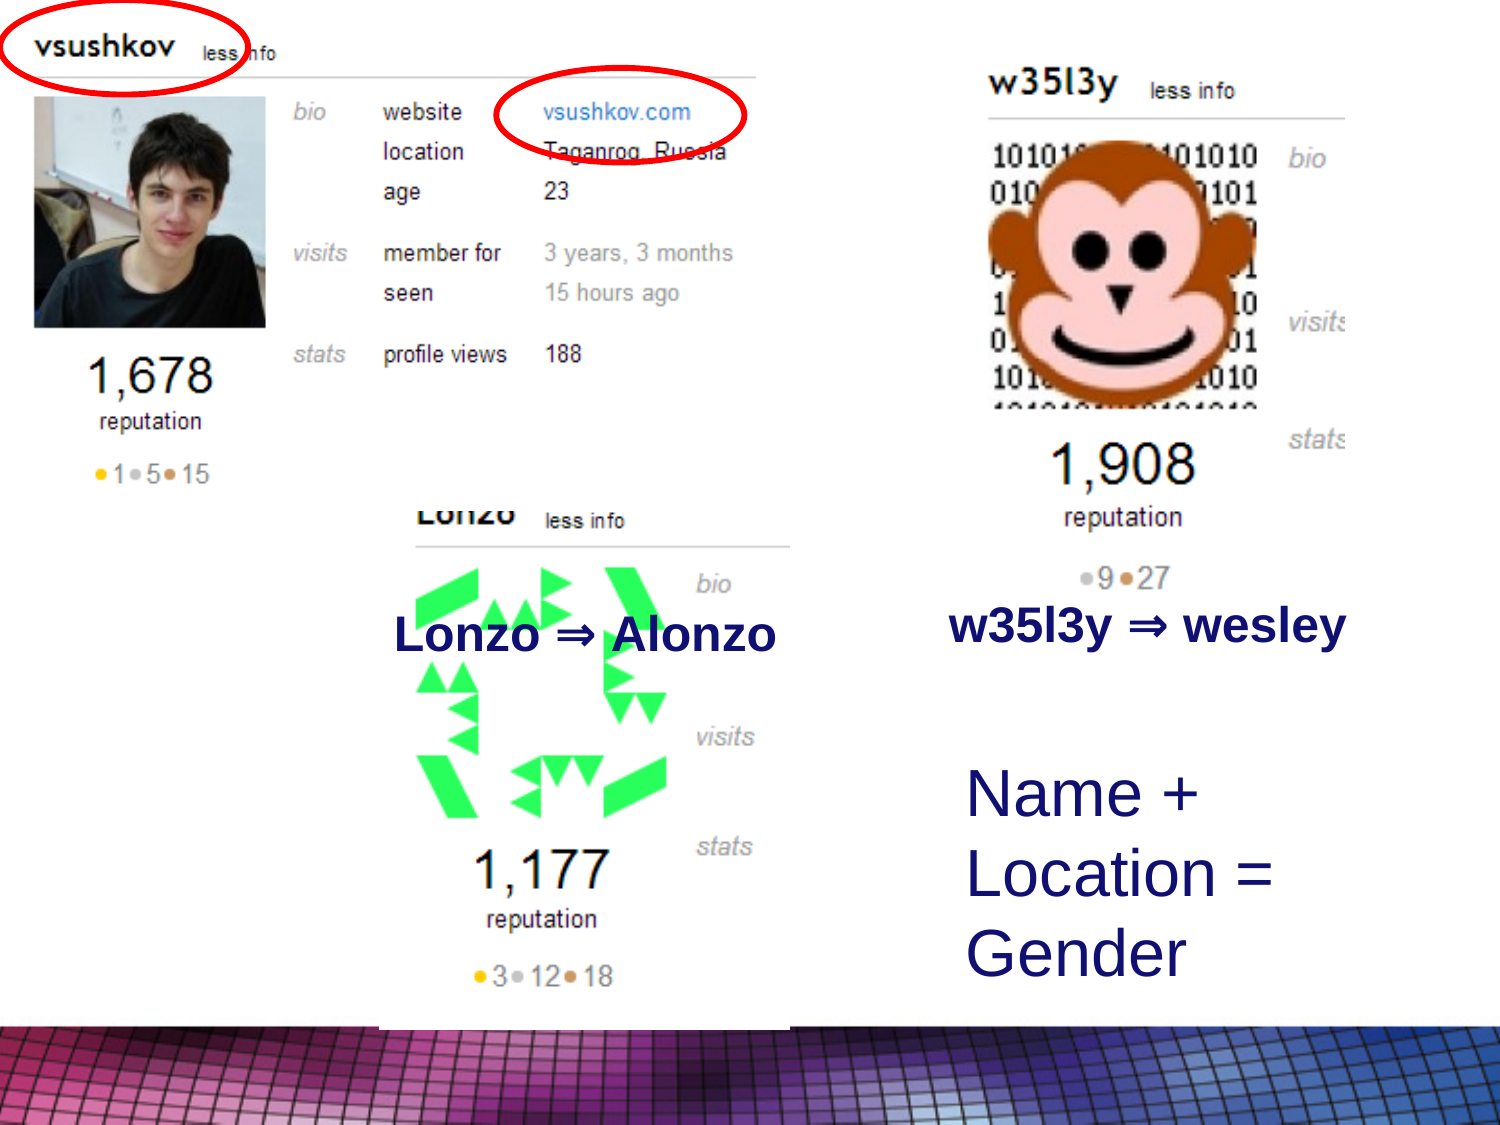

w35l3y ⇒ wesley
Lonzo ⇒ Alonzo
Name + Location = Gender